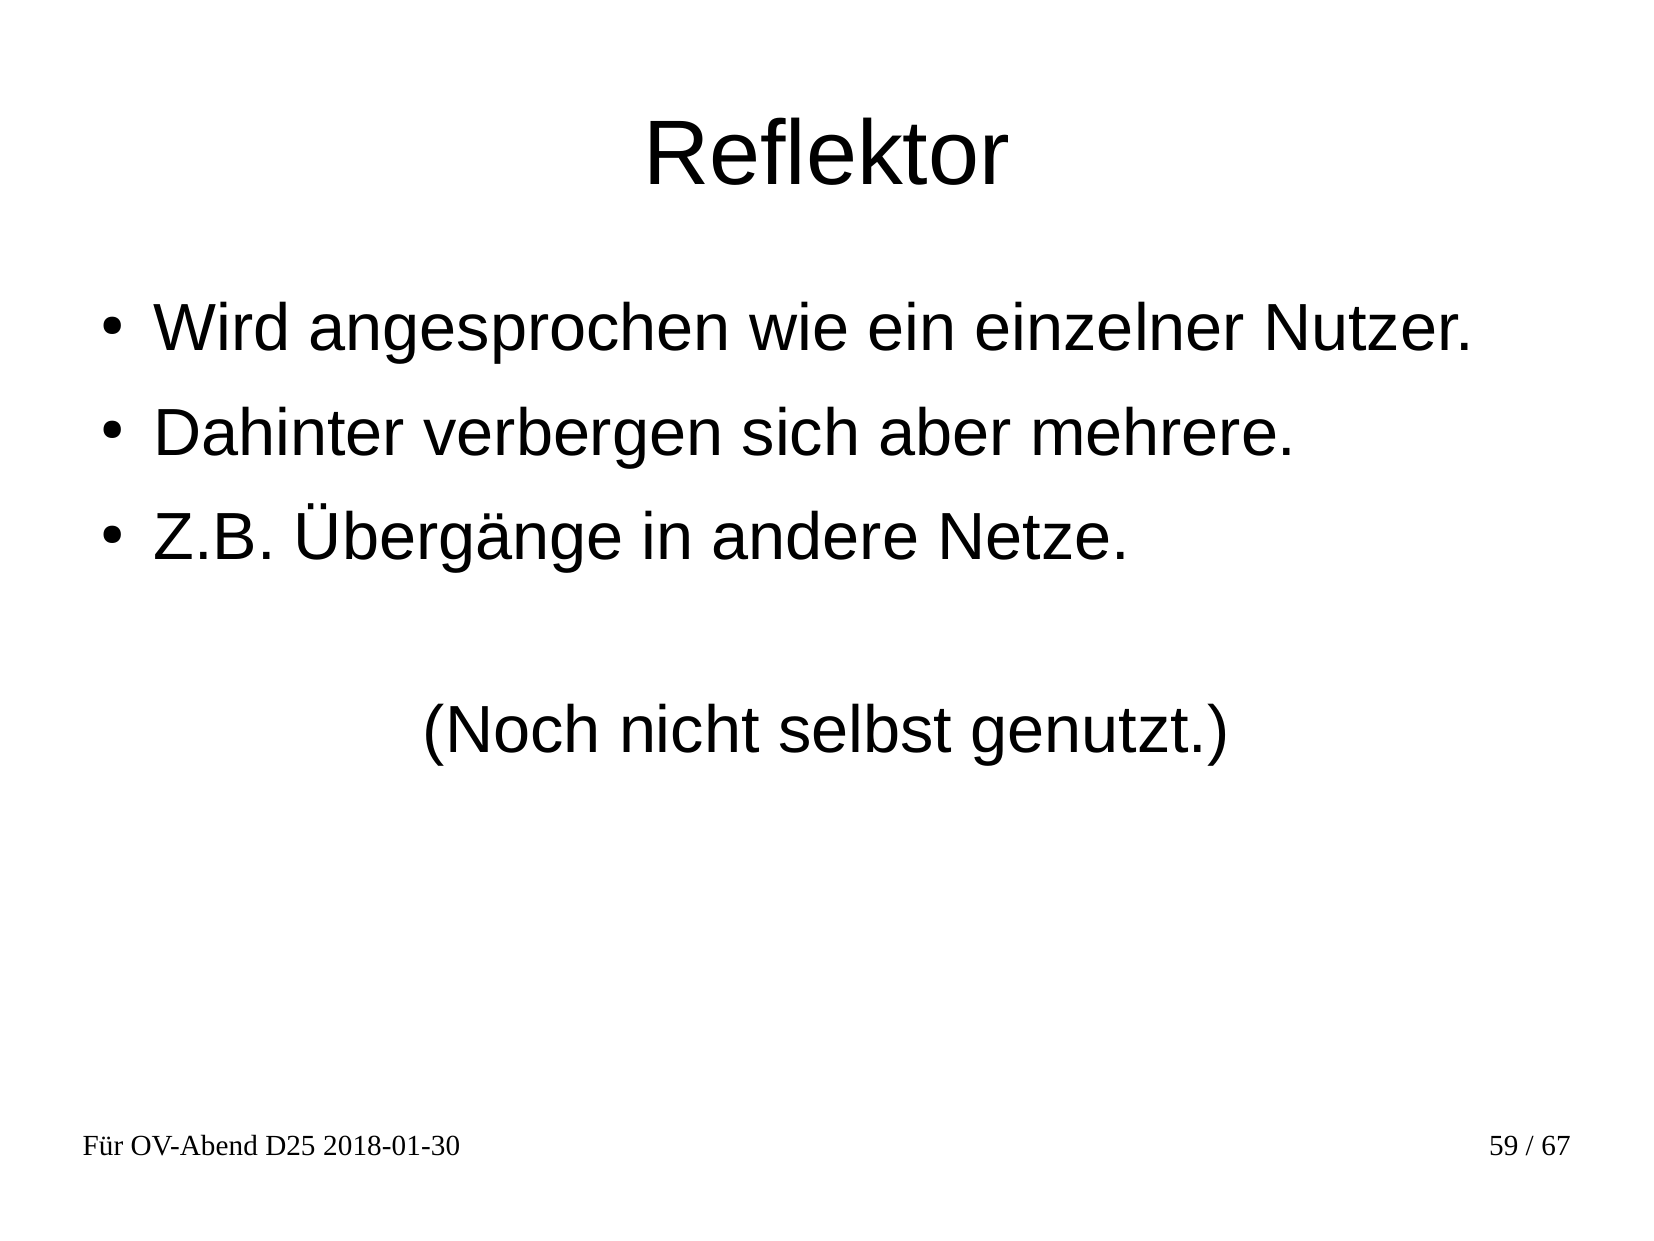

# Reflektor
Wird angesprochen wie ein einzelner Nutzer.
Dahinter verbergen sich aber mehrere.
Z.B. Übergänge in andere Netze.
(Noch nicht selbst genutzt.)
59